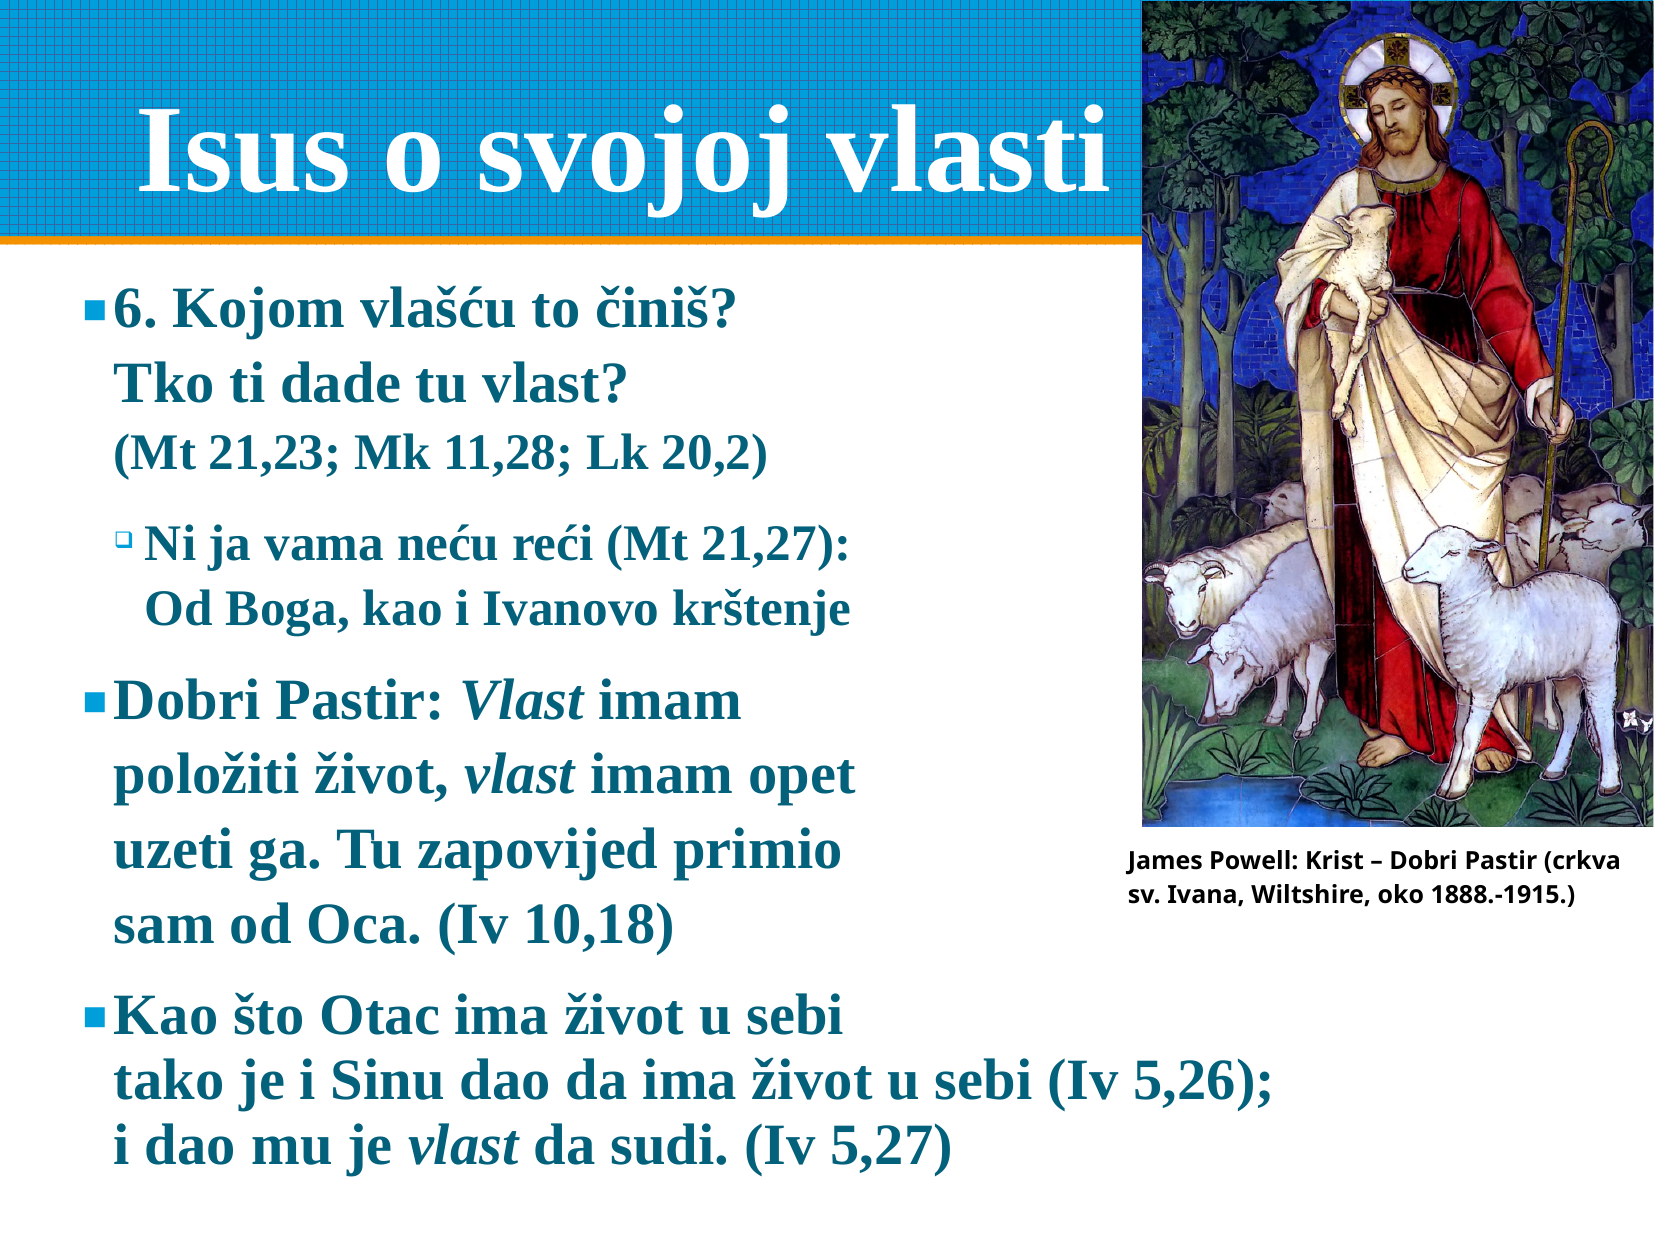

# Isus o svojoj vlasti
6. Kojom vlašću to činiš?
Tko ti dade tu vlast?
(Mt 21,23; Mk 11,28; Lk 20,2)
Ni ja vama neću reći (Mt 21,27):
Od Boga, kao i Ivanovo krštenje
Dobri Pastir: Vlast imam
položiti život, vlast imam opet
uzeti ga. Tu zapovijed primio
sam od Oca. (Iv 10,18)
Kao što Otac ima život u sebi
tako je i Sinu dao da ima život u sebi (Iv 5,26);
i dao mu je vlast da sudi. (Iv 5,27)
James Powell: Krist – Dobri Pastir (crkva sv. Ivana, Wiltshire, oko 1888.-1915.)